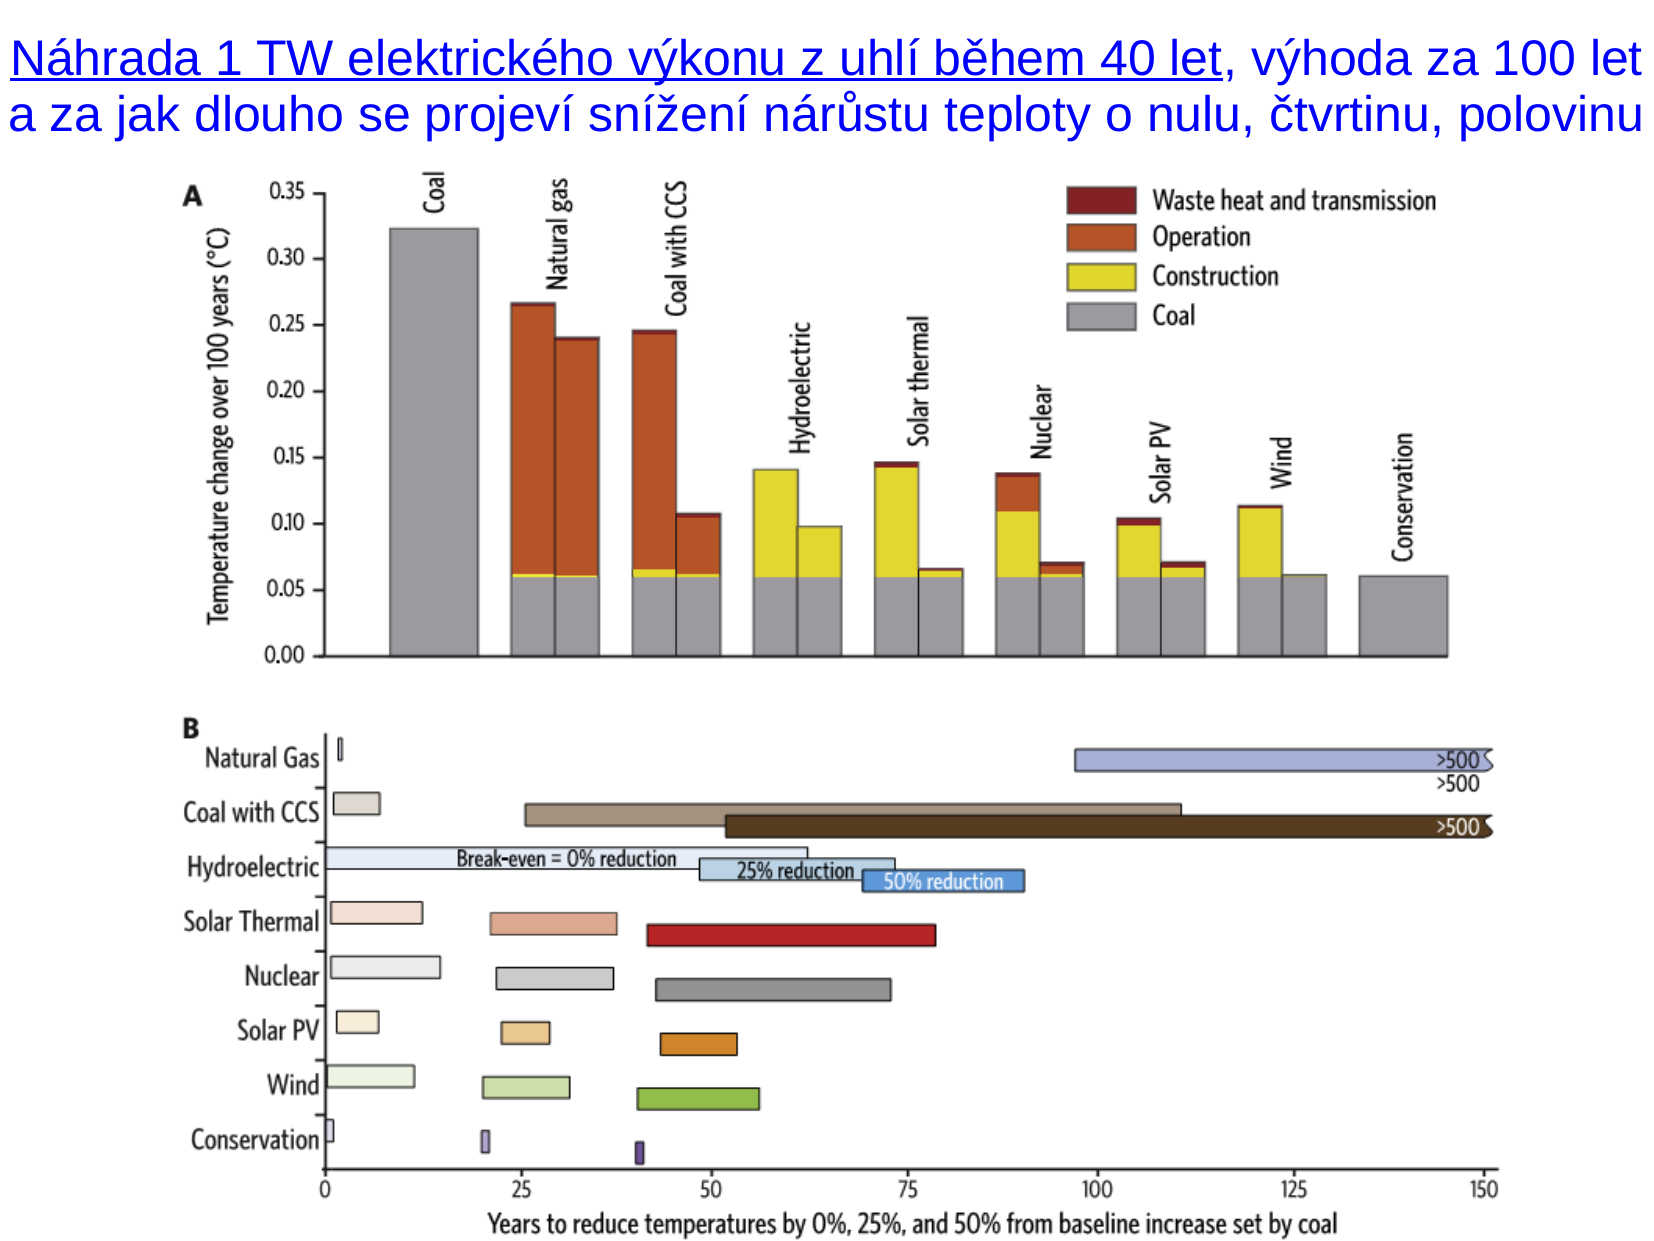

# Náhrada 1 TW elektrického výkonu z uhlí během 40 let, výhoda za 100 let a za jak dlouho se projeví snížení nárůstu teploty o nulu, čtvrtinu, polovinu